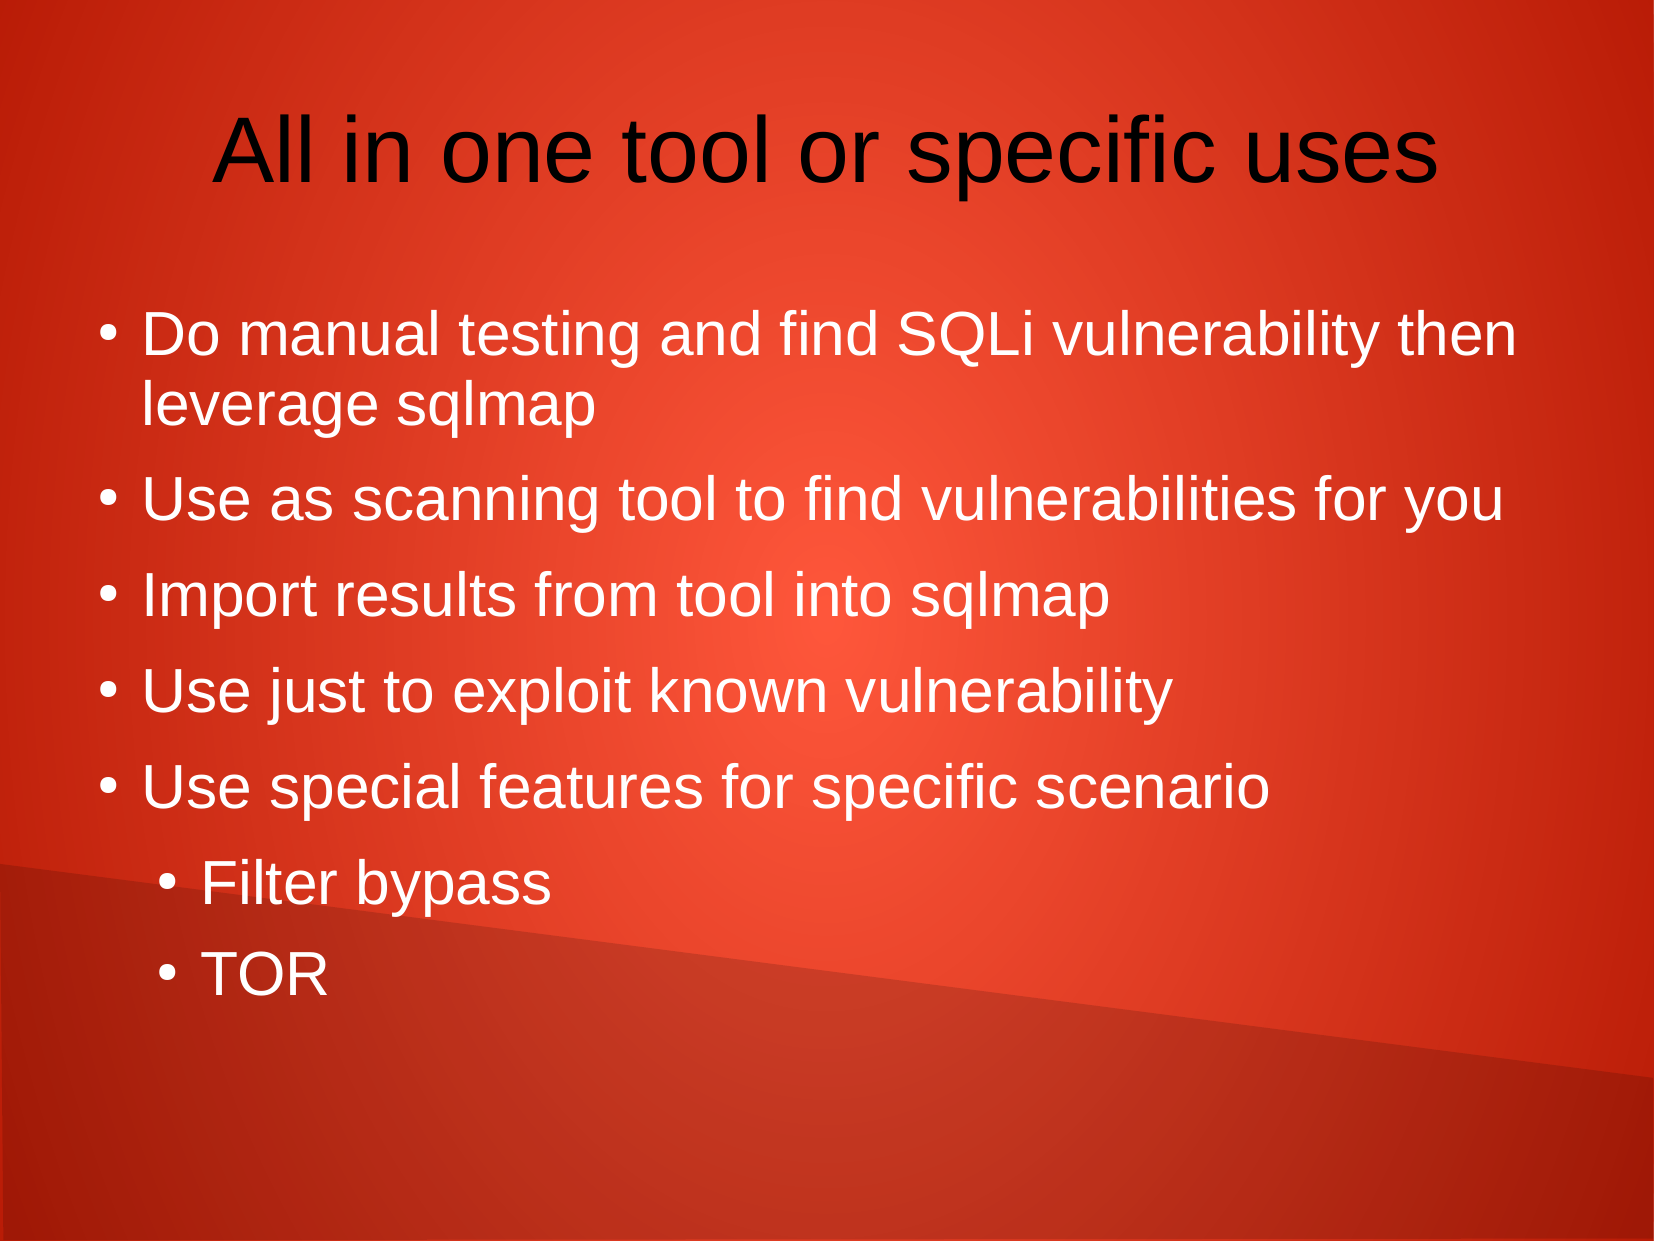

# All in one tool or specific uses
Do manual testing and find SQLi vulnerability then leverage sqlmap
Use as scanning tool to find vulnerabilities for you
Import results from tool into sqlmap
Use just to exploit known vulnerability
Use special features for specific scenario
Filter bypass
TOR